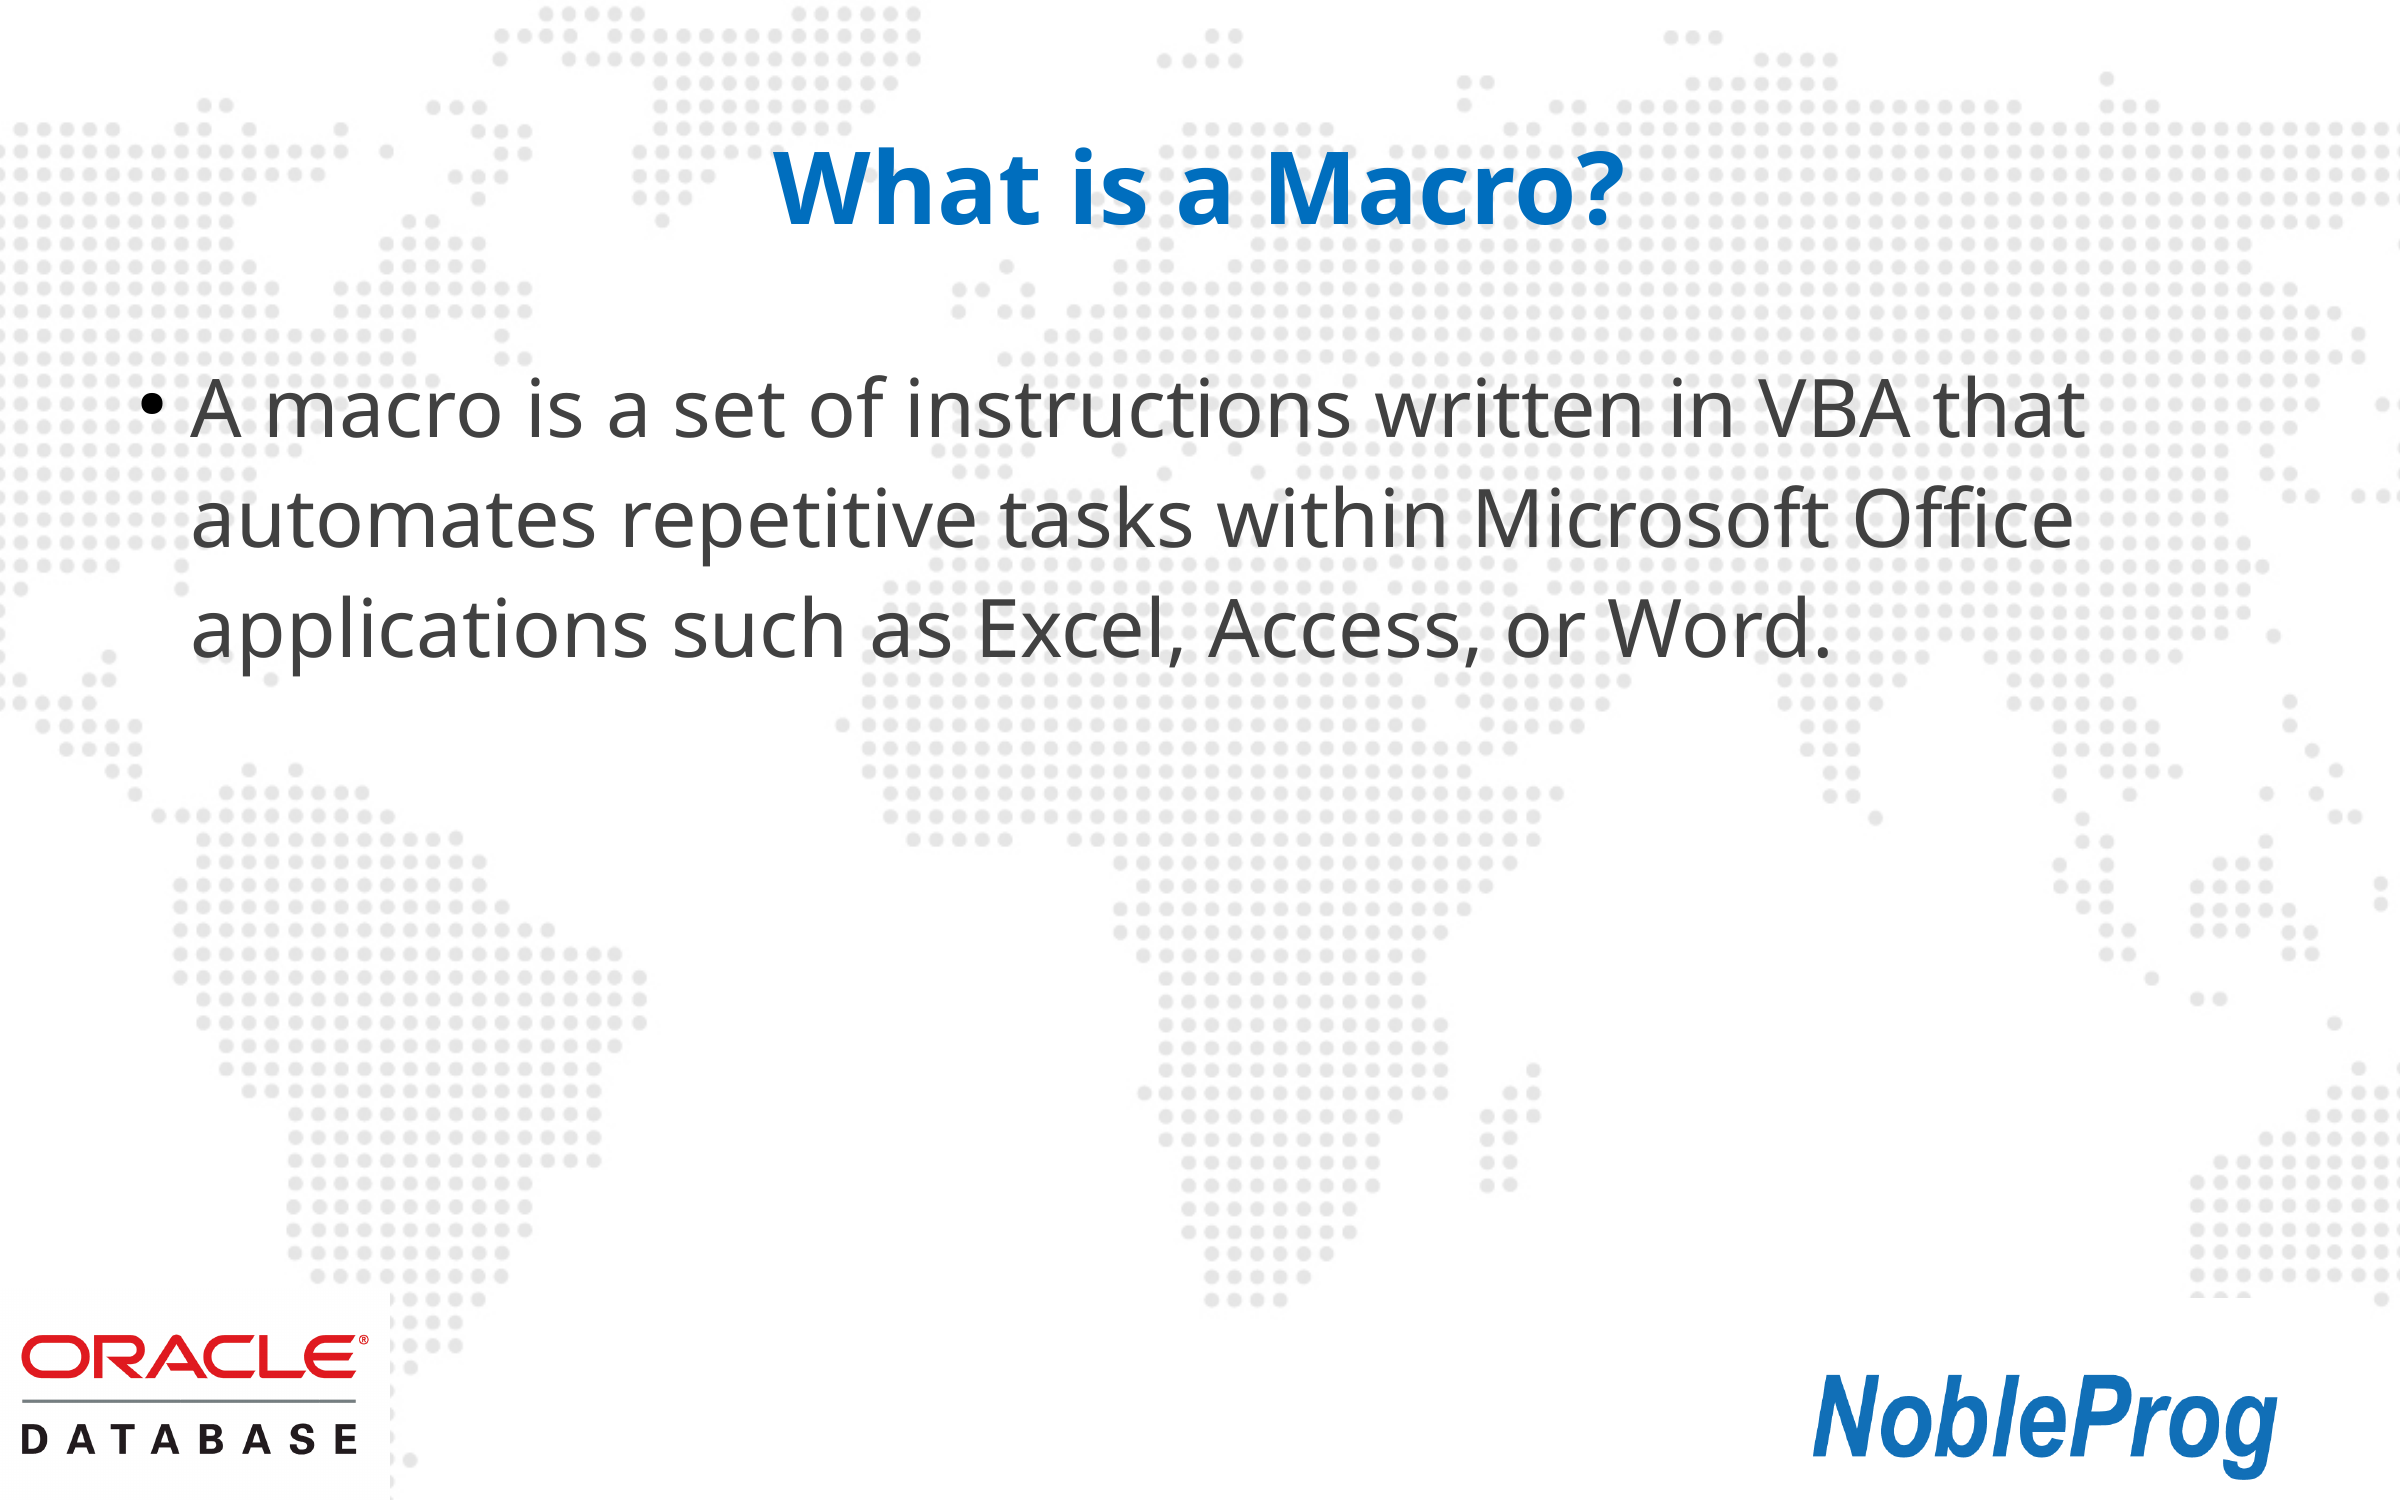

# What is a Macro?
A macro is a set of instructions written in VBA that automates repetitive tasks within Microsoft Office applications such as Excel, Access, or Word.